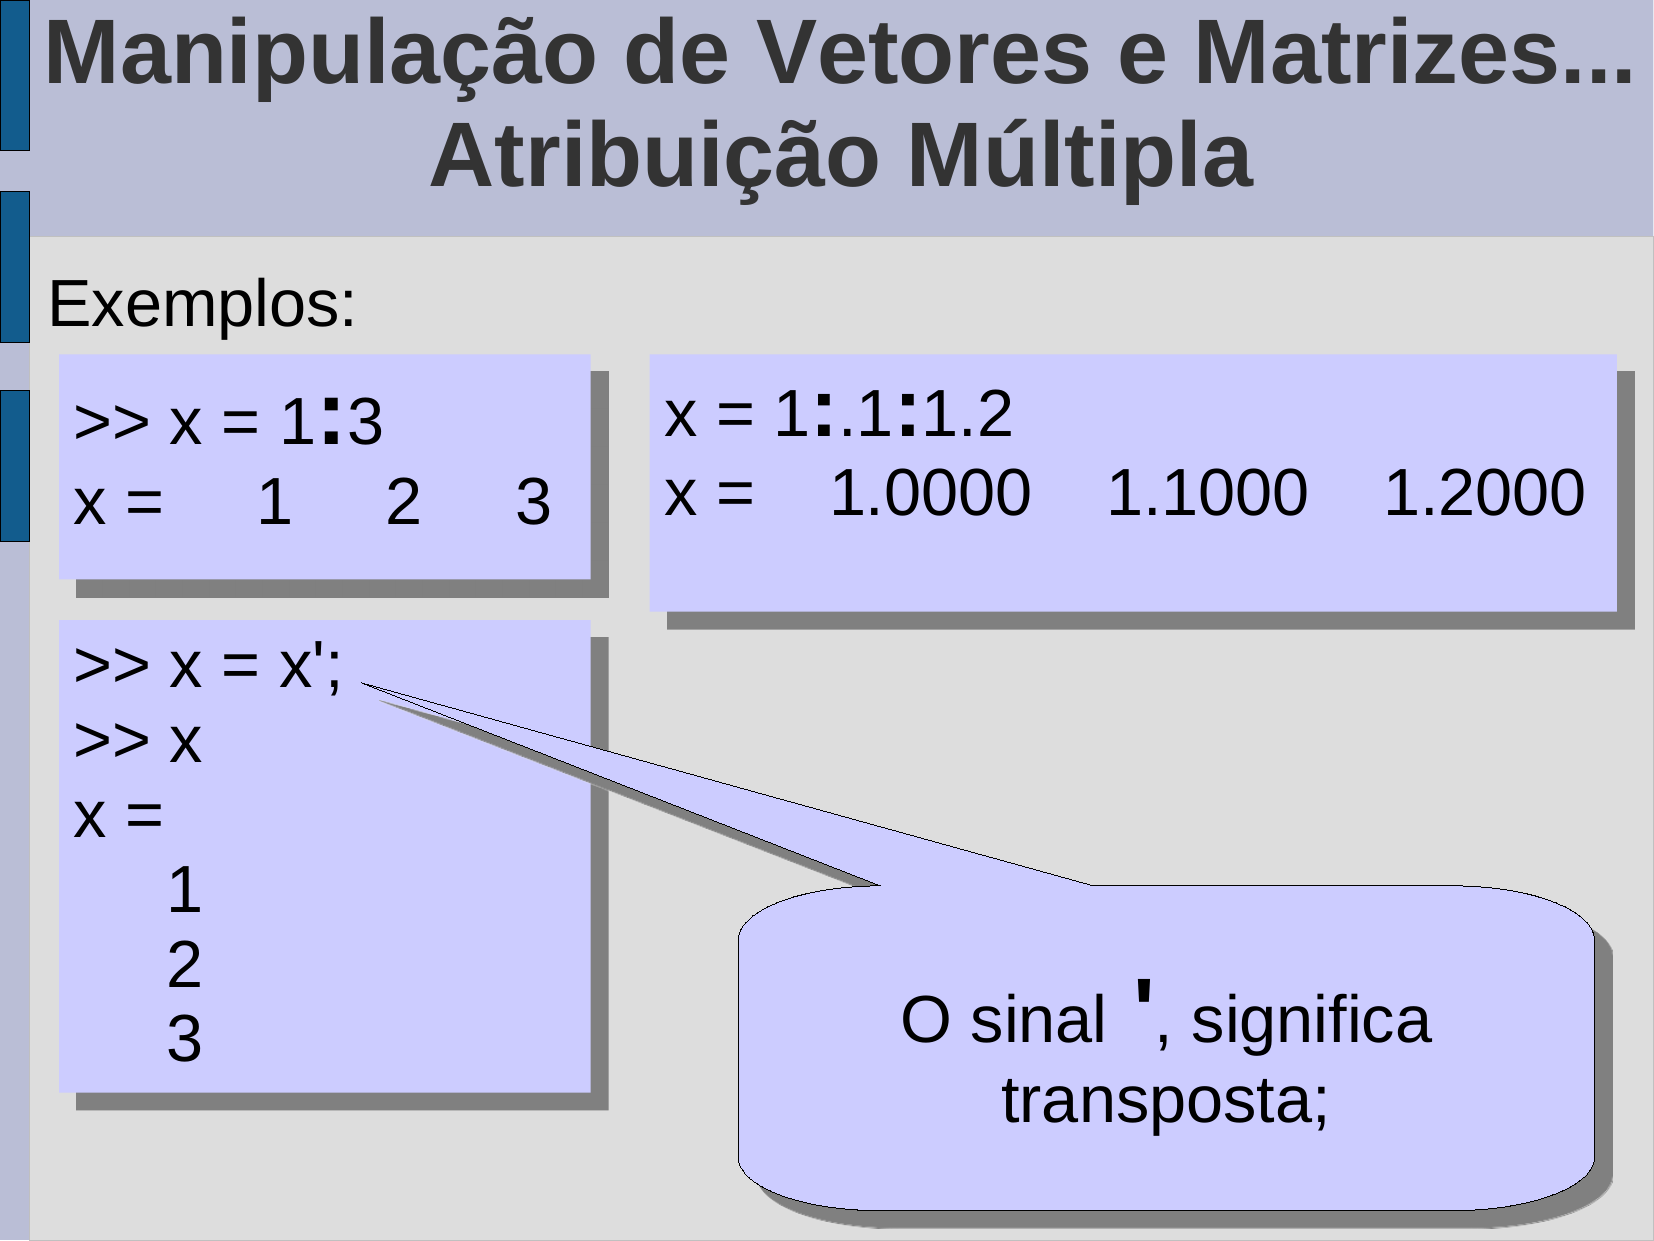

# Manipulação de Vetores e Matrizes... Atribuição Múltipla
Exemplos:
>> x = 1:3
x = 1 2 3
x = 1:.1:1.2
x = 1.0000 1.1000 1.2000
>> x = x';
>> x
x =
 1
 2
 3
O sinal ', significa transposta;